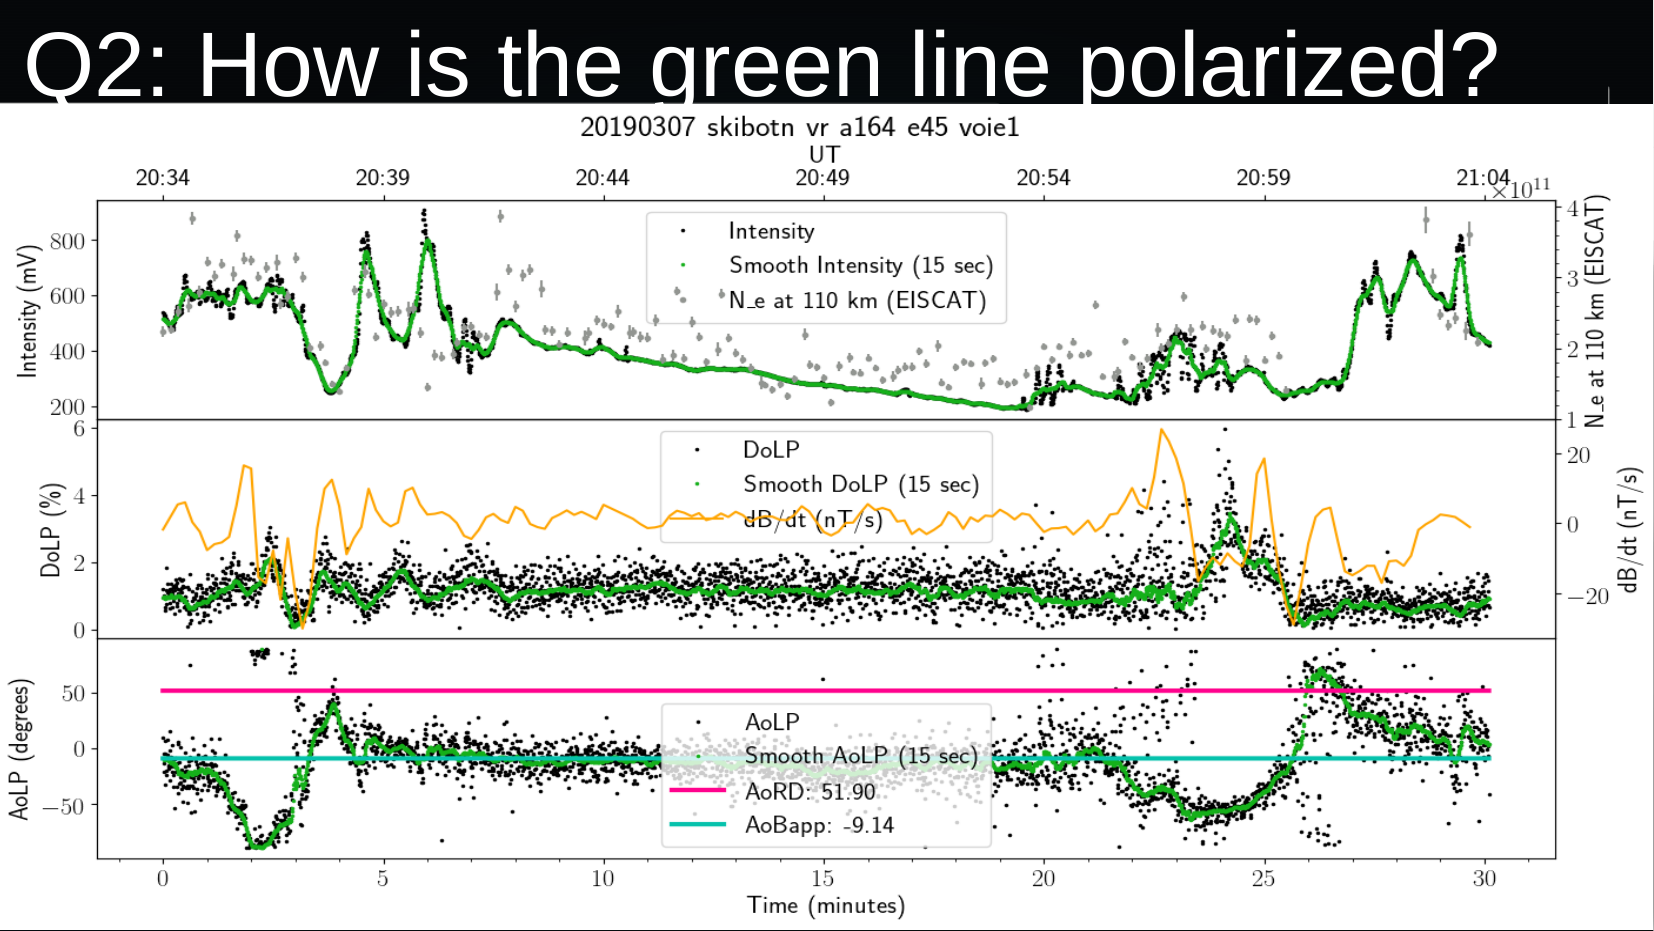

# Q2: How is the green line polarized?
11/06/2019
Leo.Bosse@univ-grenoble-alpes.fr
8